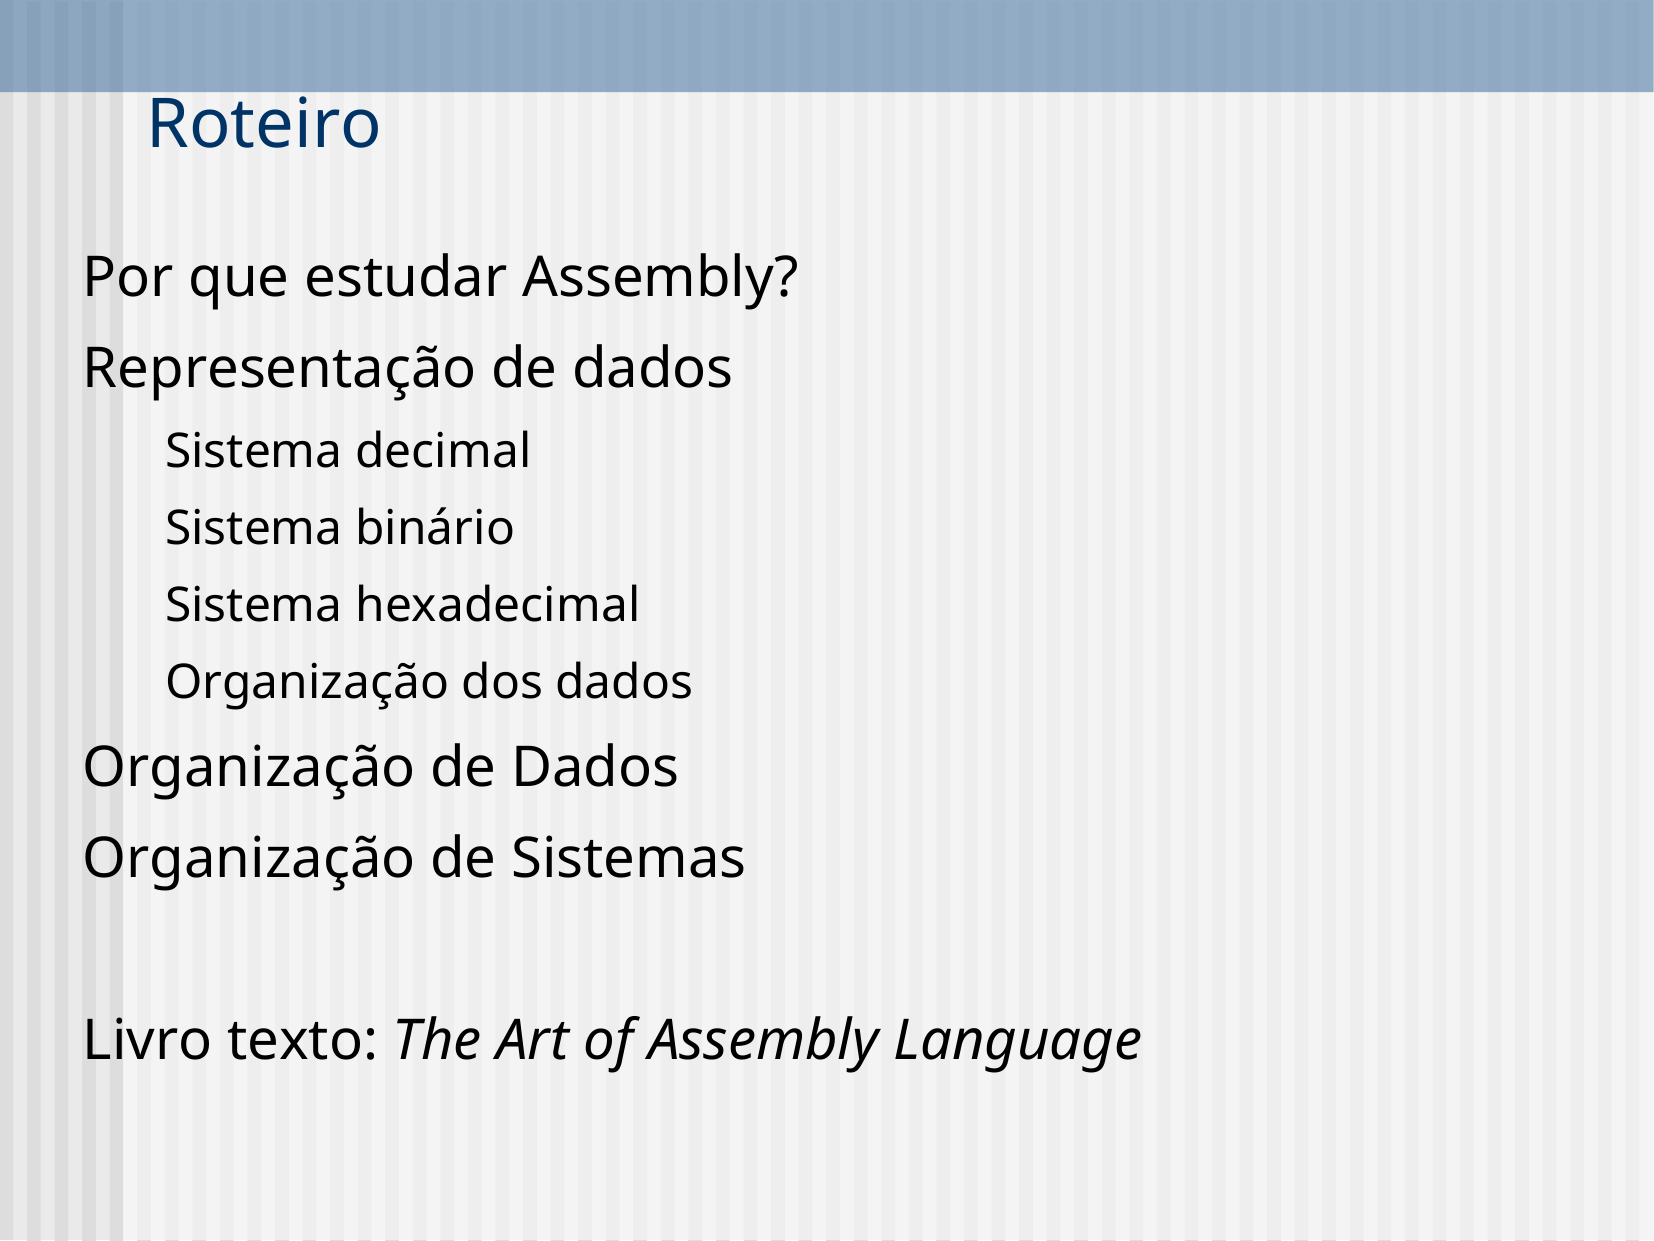

# Roteiro
Por que estudar Assembly?
Representação de dados
Sistema decimal
Sistema binário
Sistema hexadecimal
Organização dos dados
Organização de Dados
Organização de Sistemas
Livro texto: The Art of Assembly Language